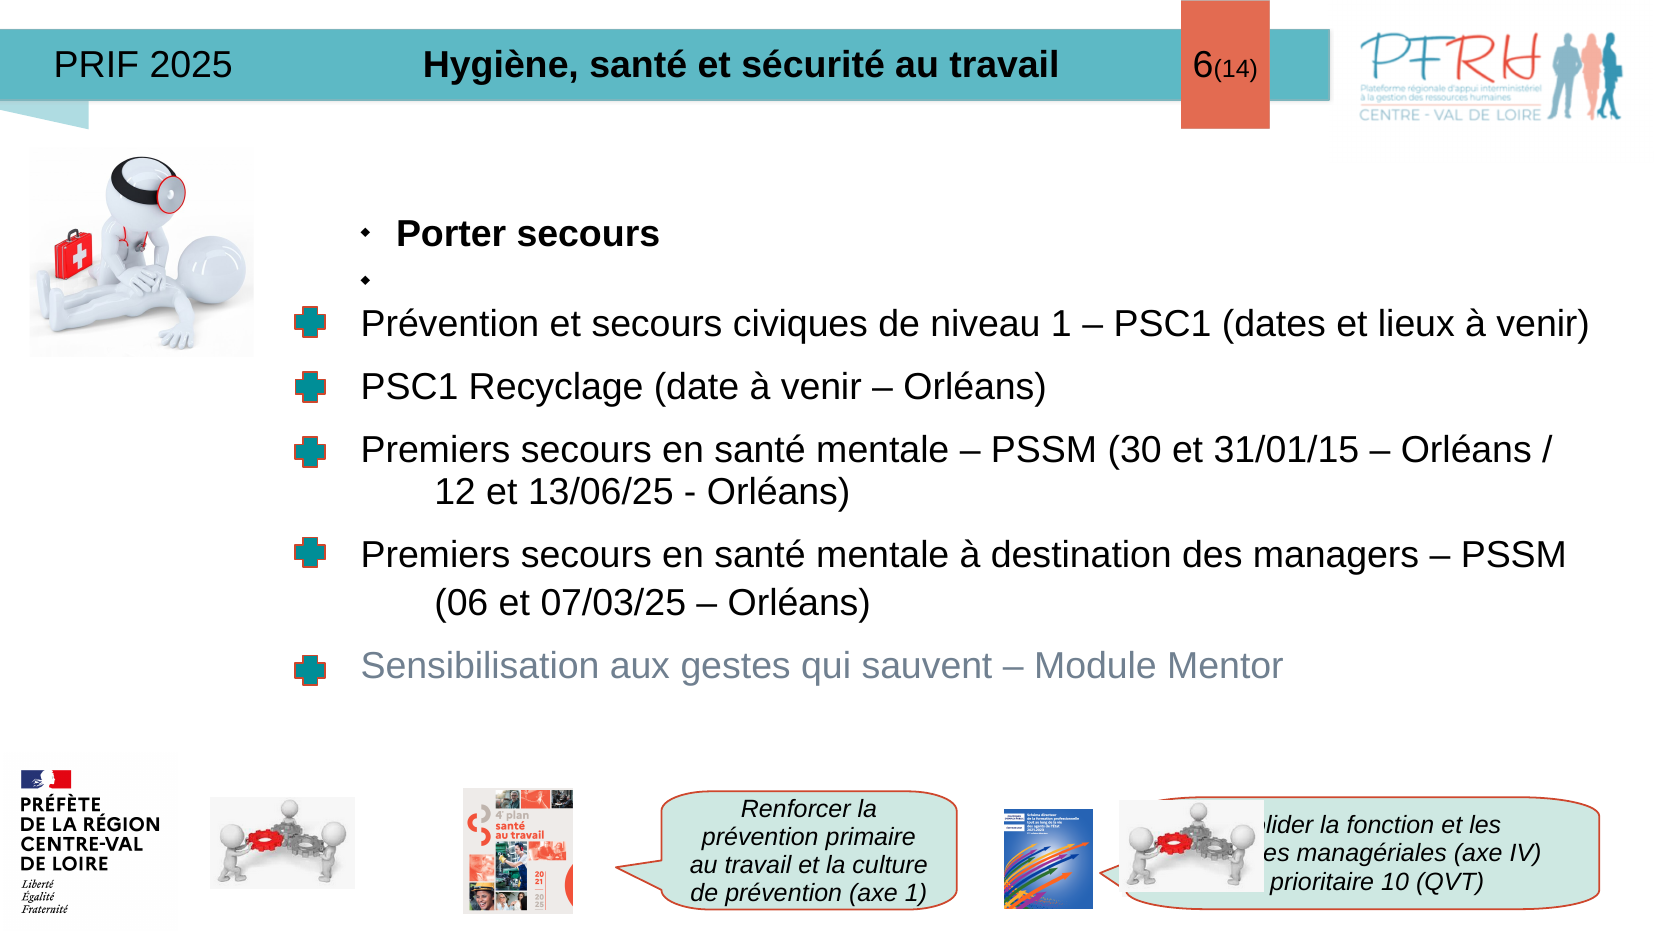

6(14)
PRIF 2025			Hygiène, santé et sécurité au travail
Porter secours
Prévention et secours civiques de niveau 1 – PSC1 (dates et lieux à venir)
PSC1 Recyclage (date à venir – Orléans)
Premiers secours en santé mentale – PSSM (30 et 31/01/15 – Orléans /
	12 et 13/06/25 - Orléans)
Premiers secours en santé mentale à destination des managers – PSSM
	(06 et 07/03/25 – Orléans)
Sensibilisation aux gestes qui sauvent – Module Mentor
Renforcer la prévention primaire au travail et la culture de prévention (axe 1)
Consolider la fonction et les postures managériales (axe IV)
Action prioritaire 10 (QVT)